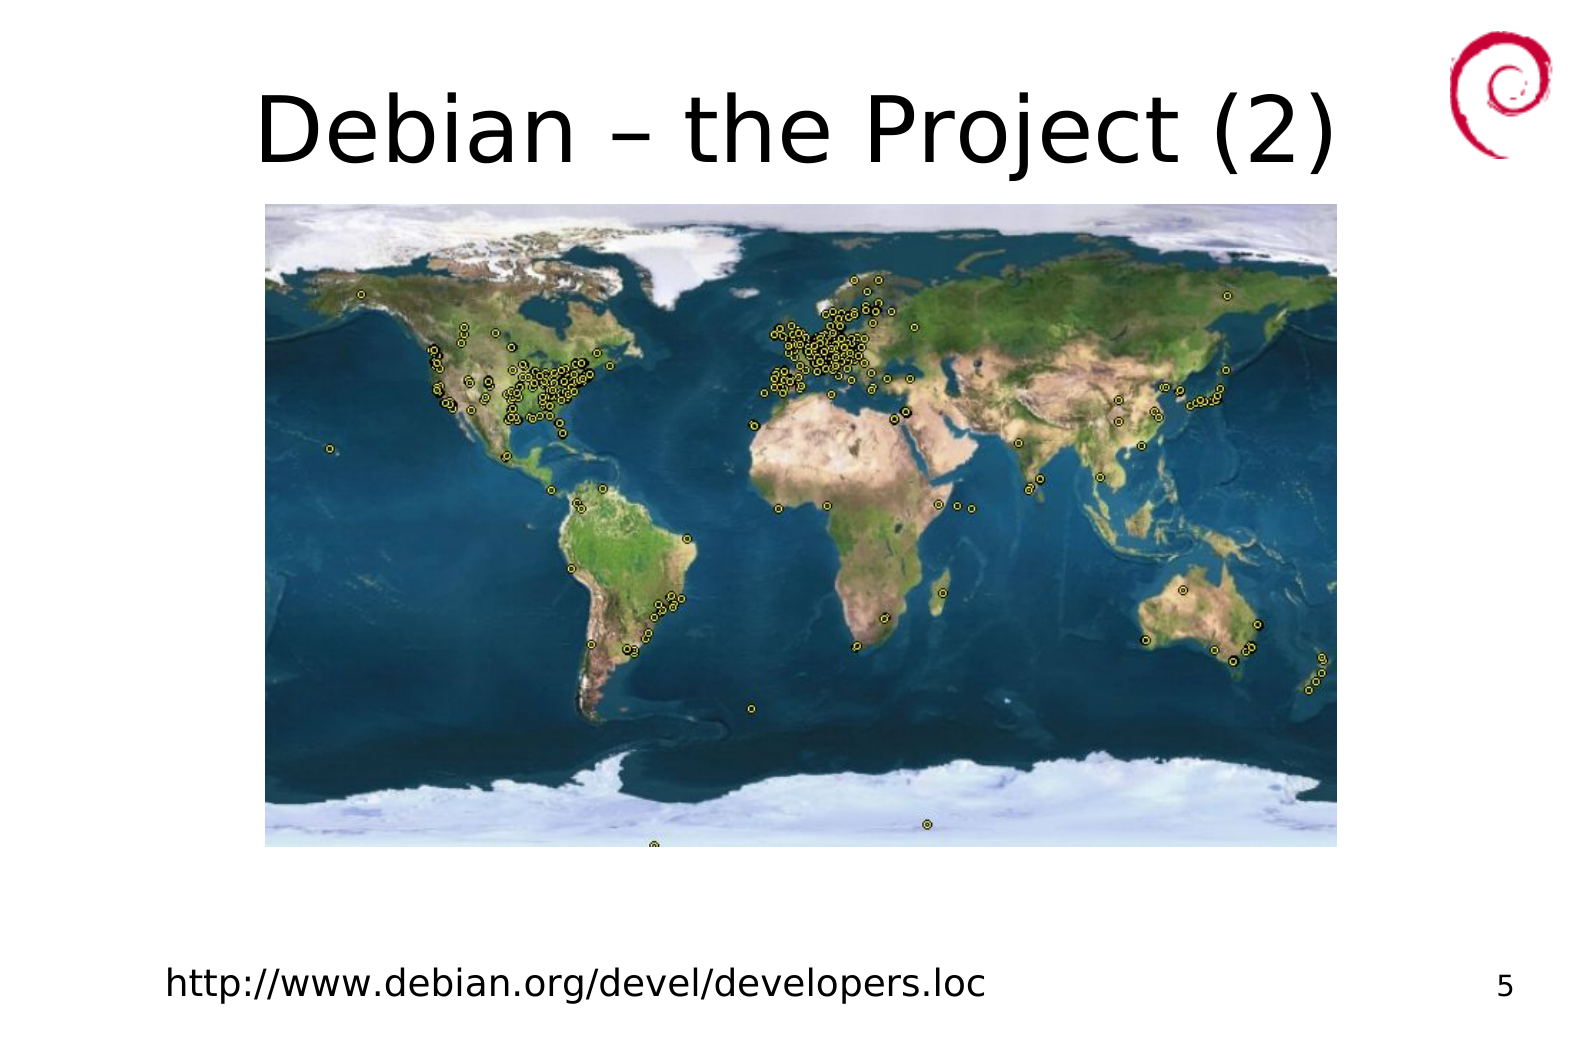

# Debian – the Project (2)
http://www.debian.org/devel/developers.loc
5